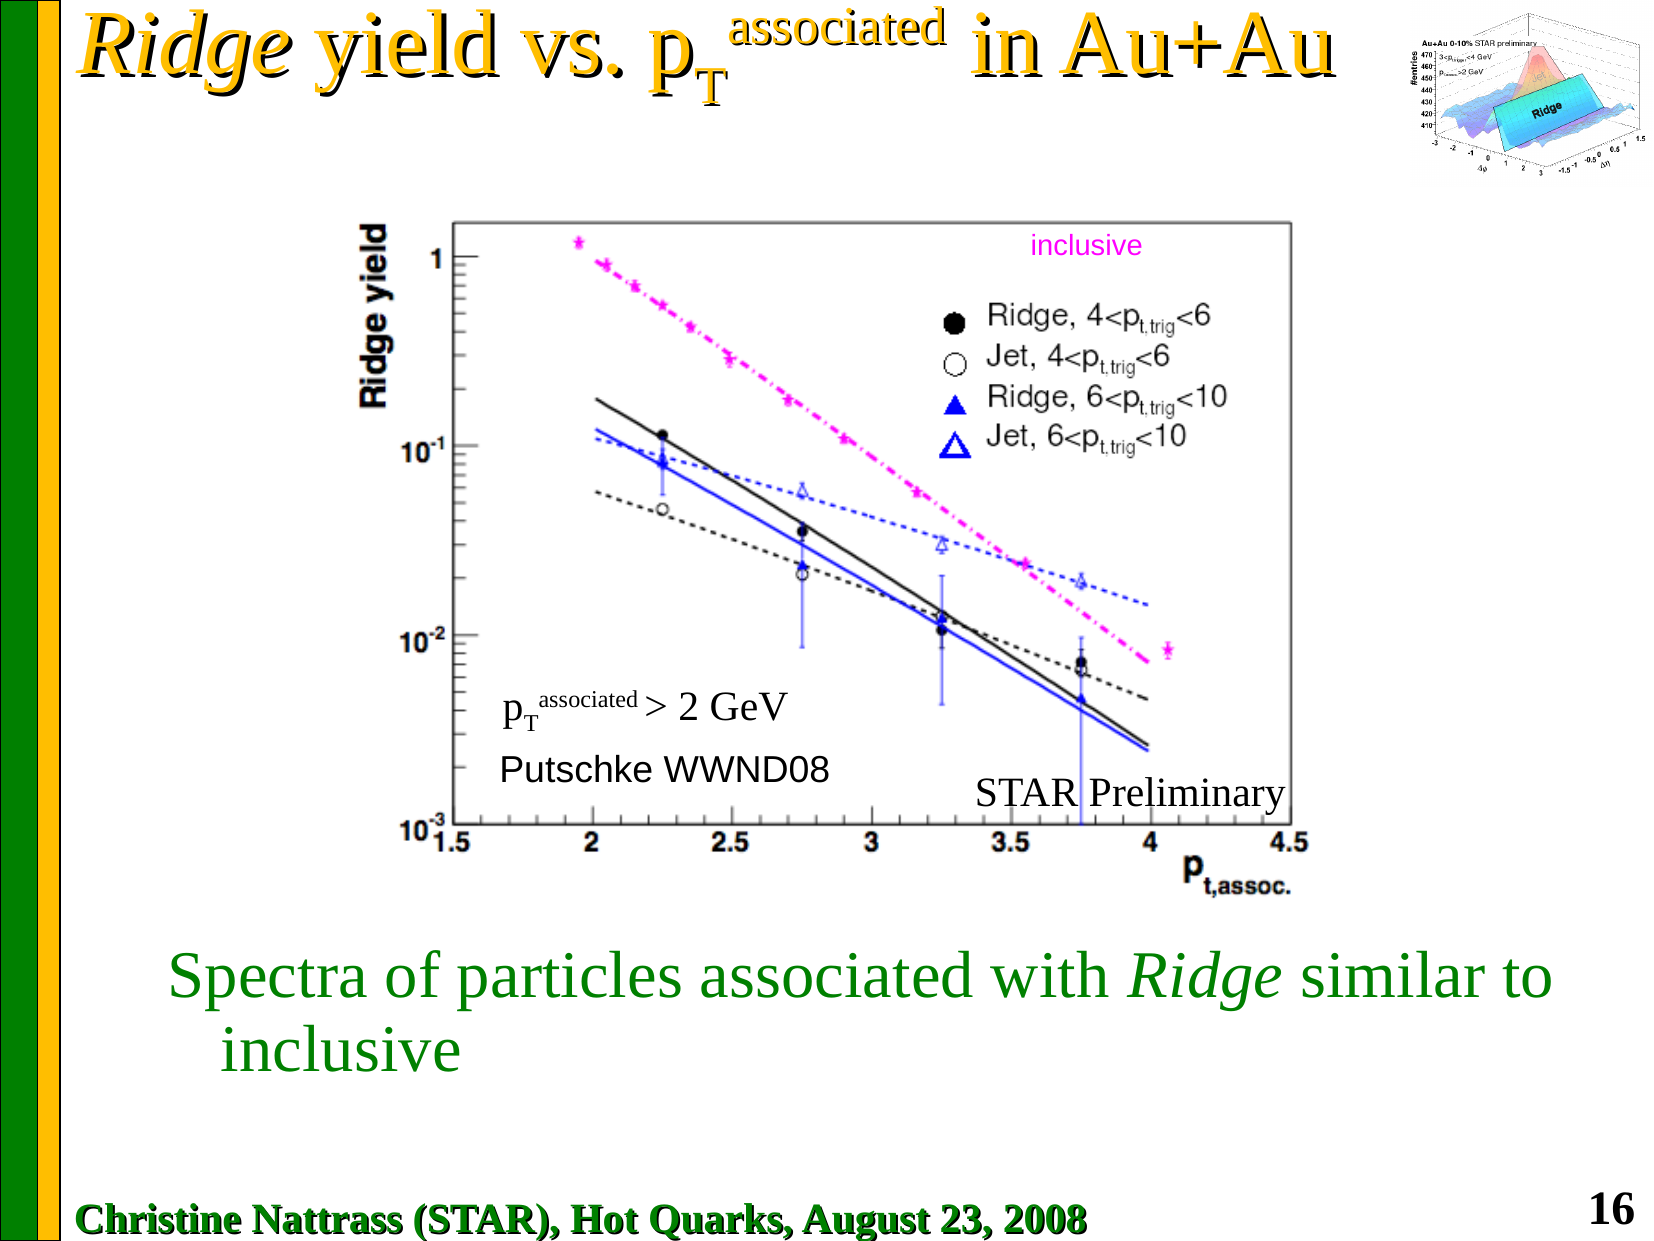

# Ridge yield vs. pTassociated in Au+Au
inclusive
STAR Preliminary
pTassociated > 2 GeV
Putschke WWND08
Spectra of particles associated with Ridge similar to inclusive
16